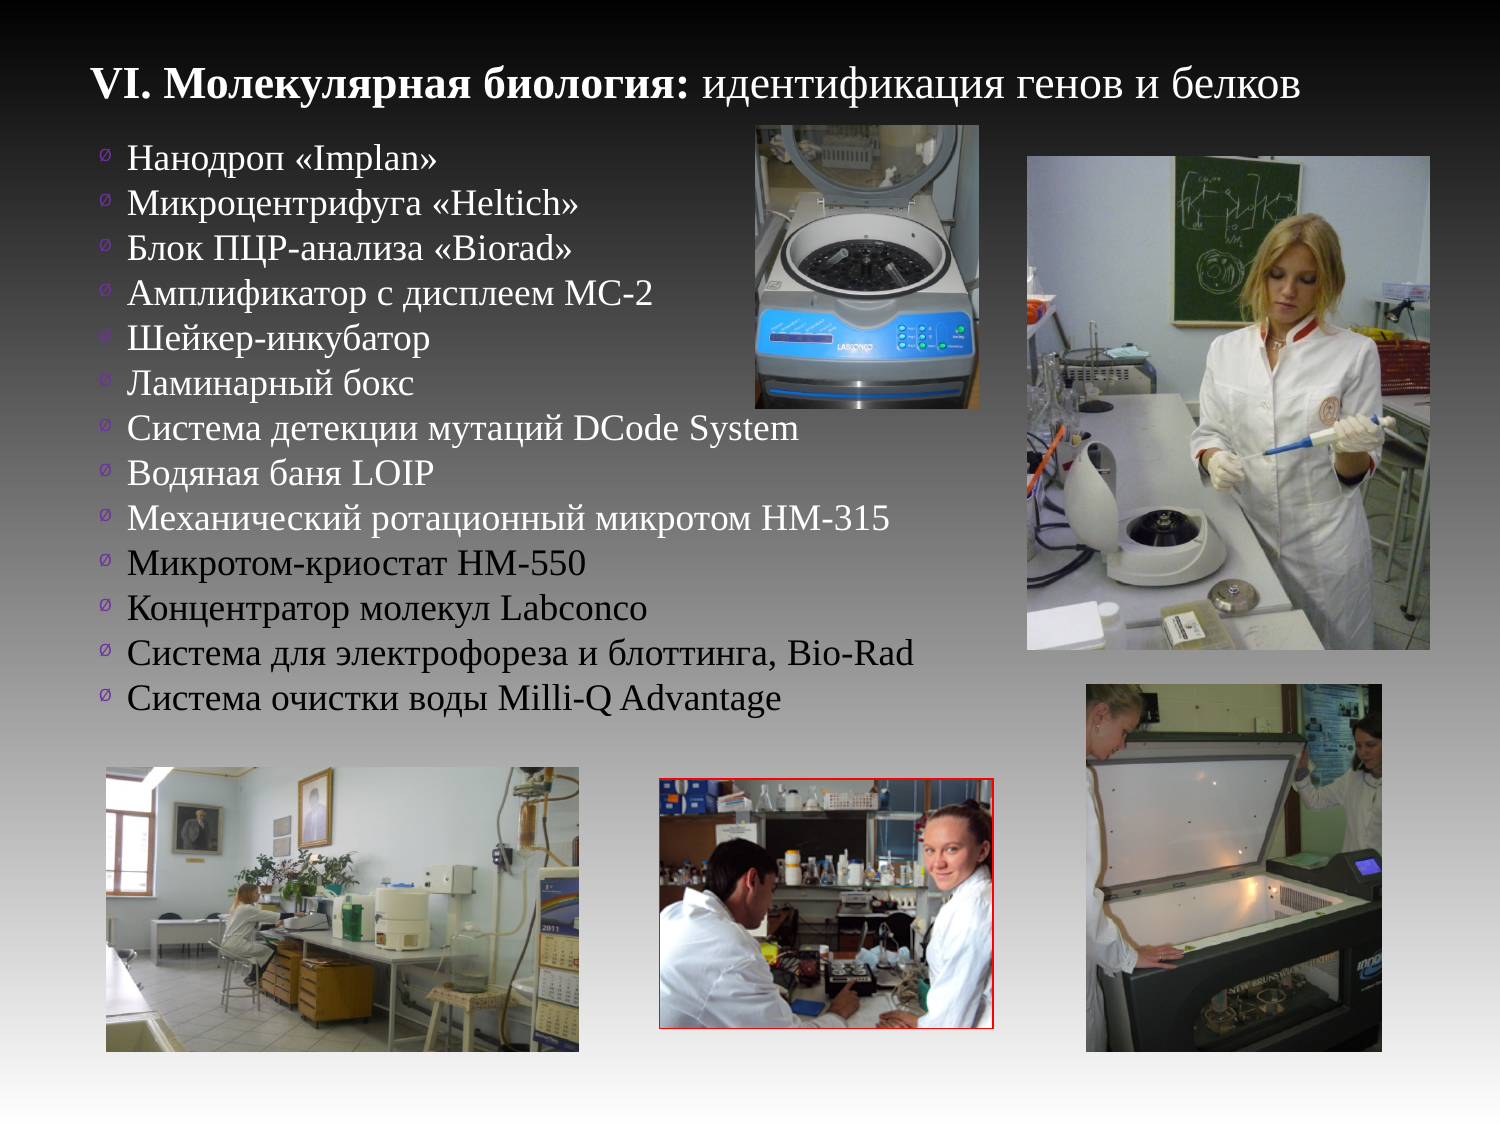

# VI. Молекулярная биология: идентификация генов и белков
Нанодроп «Implan»
Микроцентрифуга «Heltich»
Блок ПЦР-анализа «Biorad»
Амплификатор с дисплеем МС-2
Шейкер-инкубатор
Ламинарный бокс
Система детекции мутаций DCode System
Водяная баня LOIP
Механический ротационный микротом НМ-315
Микротом-криостат НМ-550
Концентратор молекул Labconco
Система для электрофореза и блоттинга, Bio-Rad
Система очистки воды Milli-Q Advantage